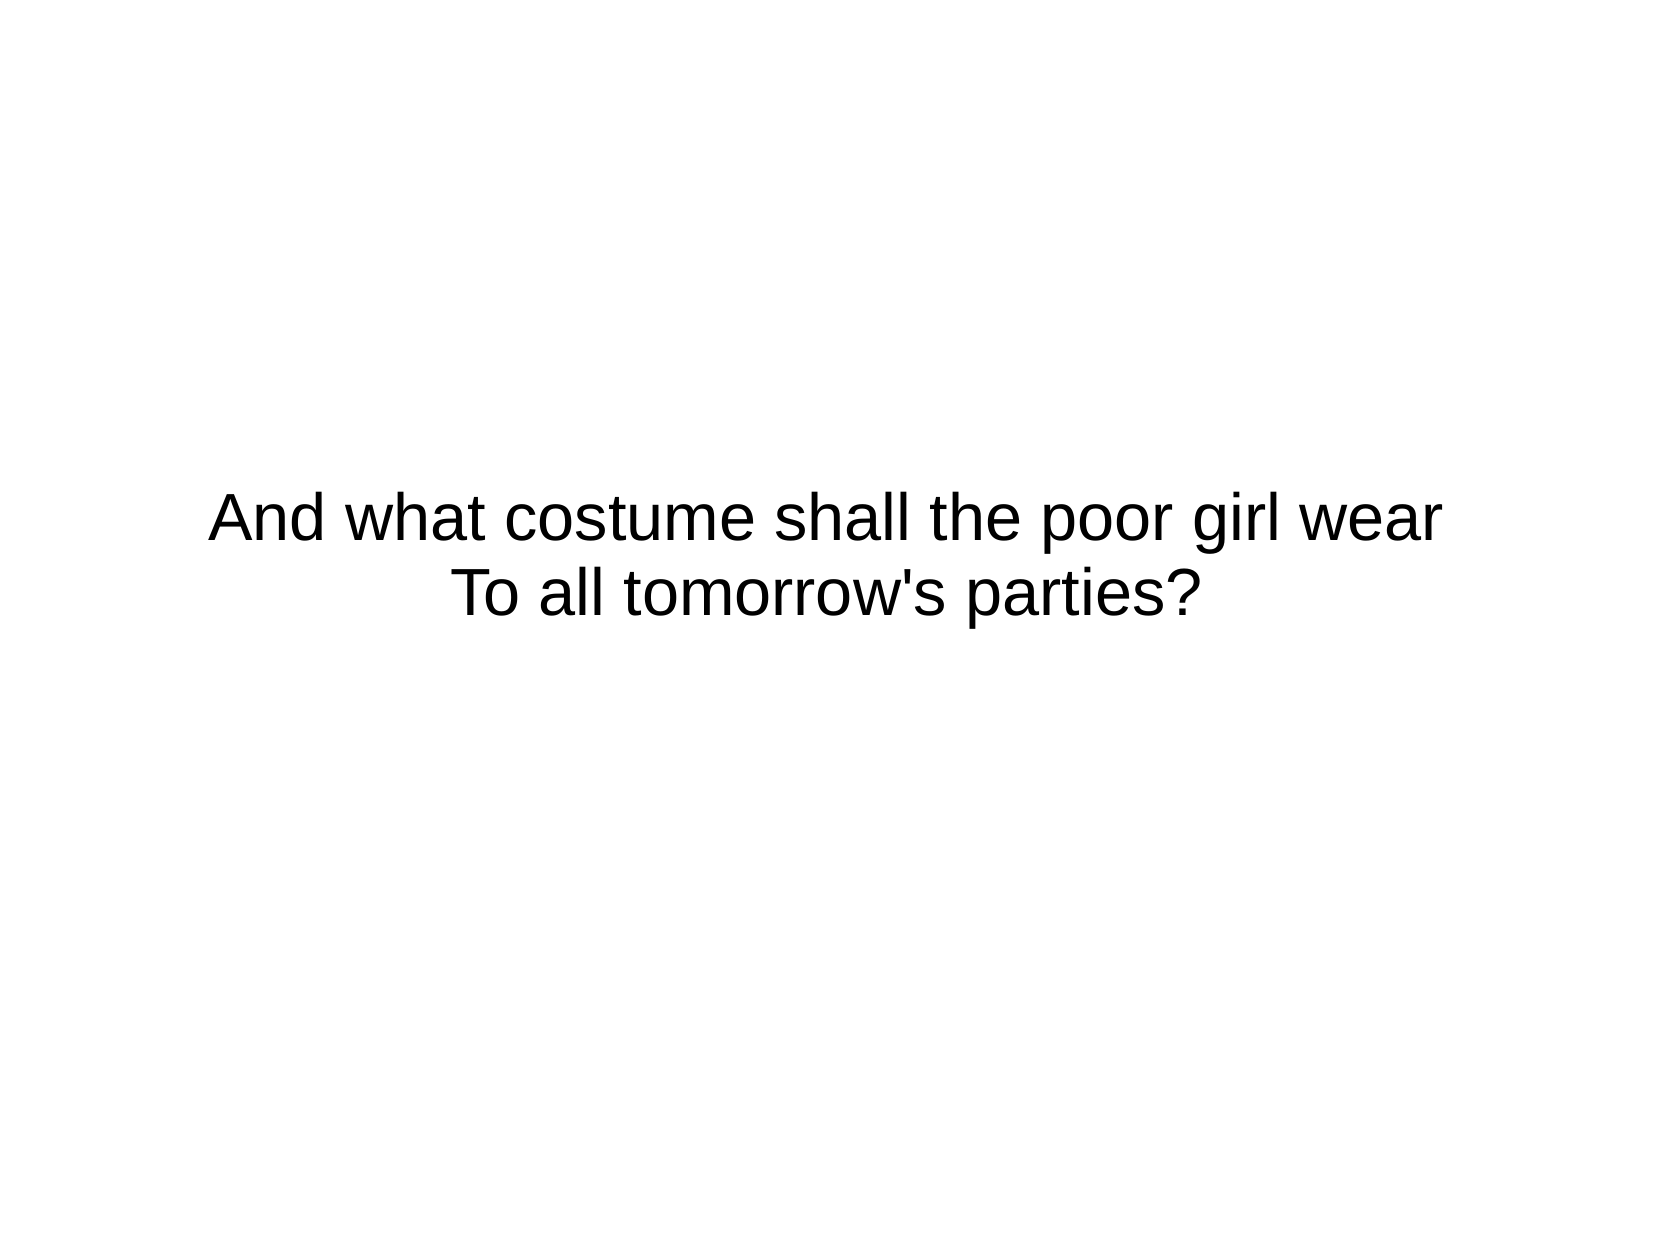

#
And what costume shall the poor girl wear
To all tomorrow's parties?